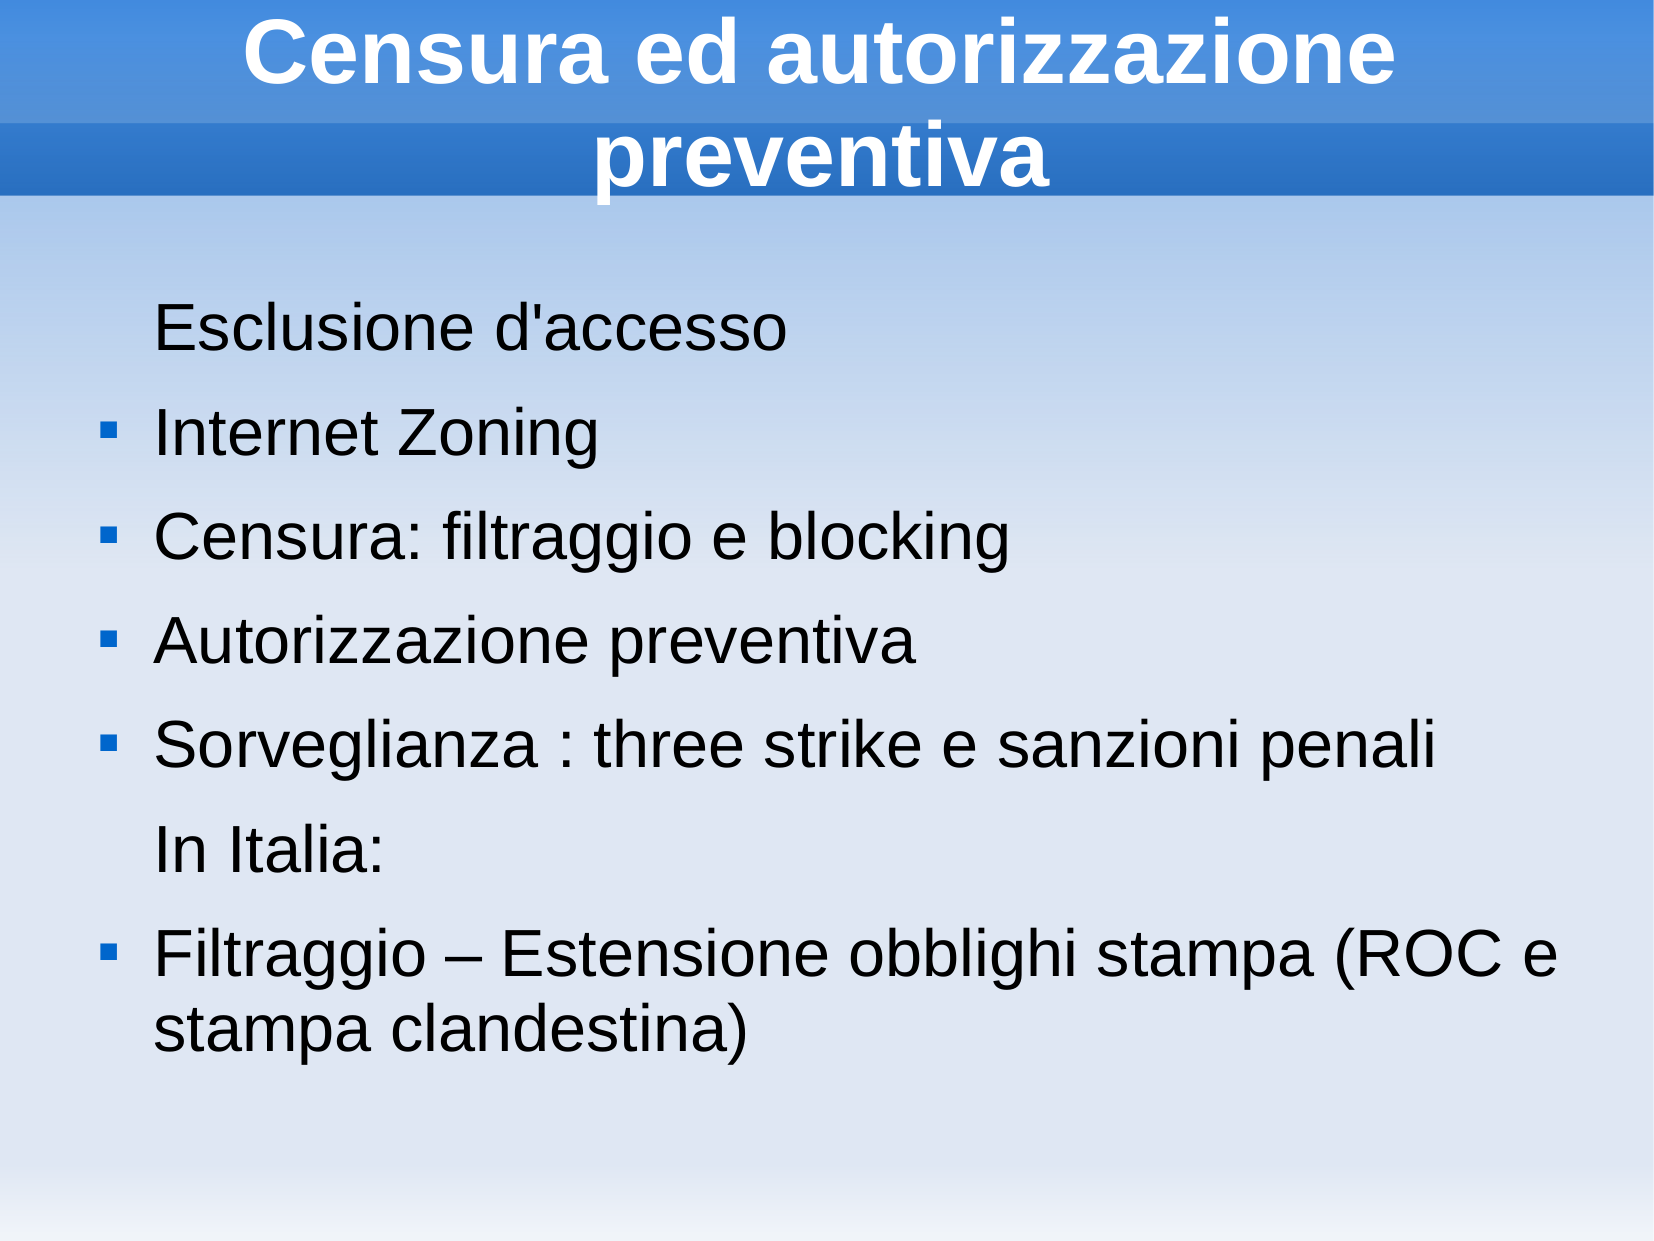

# Censura ed autorizzazione preventiva
Esclusione d'accesso
Internet Zoning
Censura: filtraggio e blocking
Autorizzazione preventiva
Sorveglianza : three strike e sanzioni penali
In Italia:
Filtraggio – Estensione obblighi stampa (ROC e stampa clandestina)